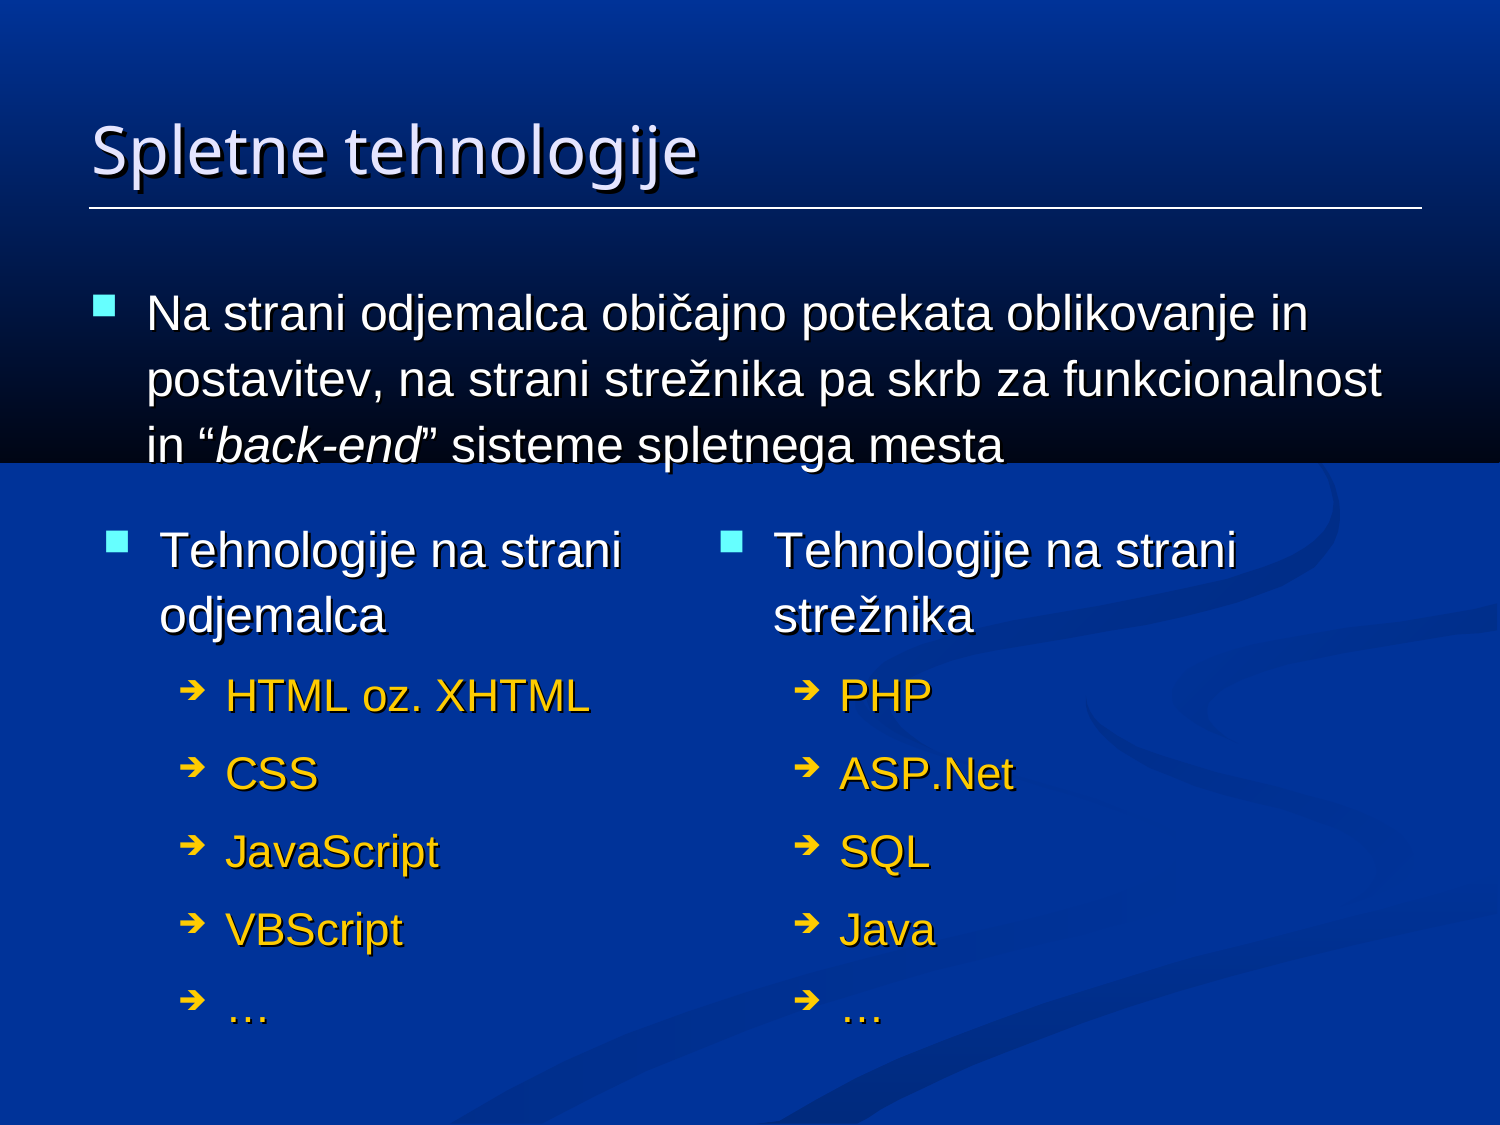

Spletne tehnologije
# Na strani odjemalca običajno potekata oblikovanje in postavitev, na strani strežnika pa skrb za funkcionalnost in “back-end” sisteme spletnega mesta
Tehnologije na strani odjemalca
HTML oz. XHTML
CSS
JavaScript
VBScript
…
Tehnologije na strani strežnika
PHP
ASP.Net
SQL
Java
…